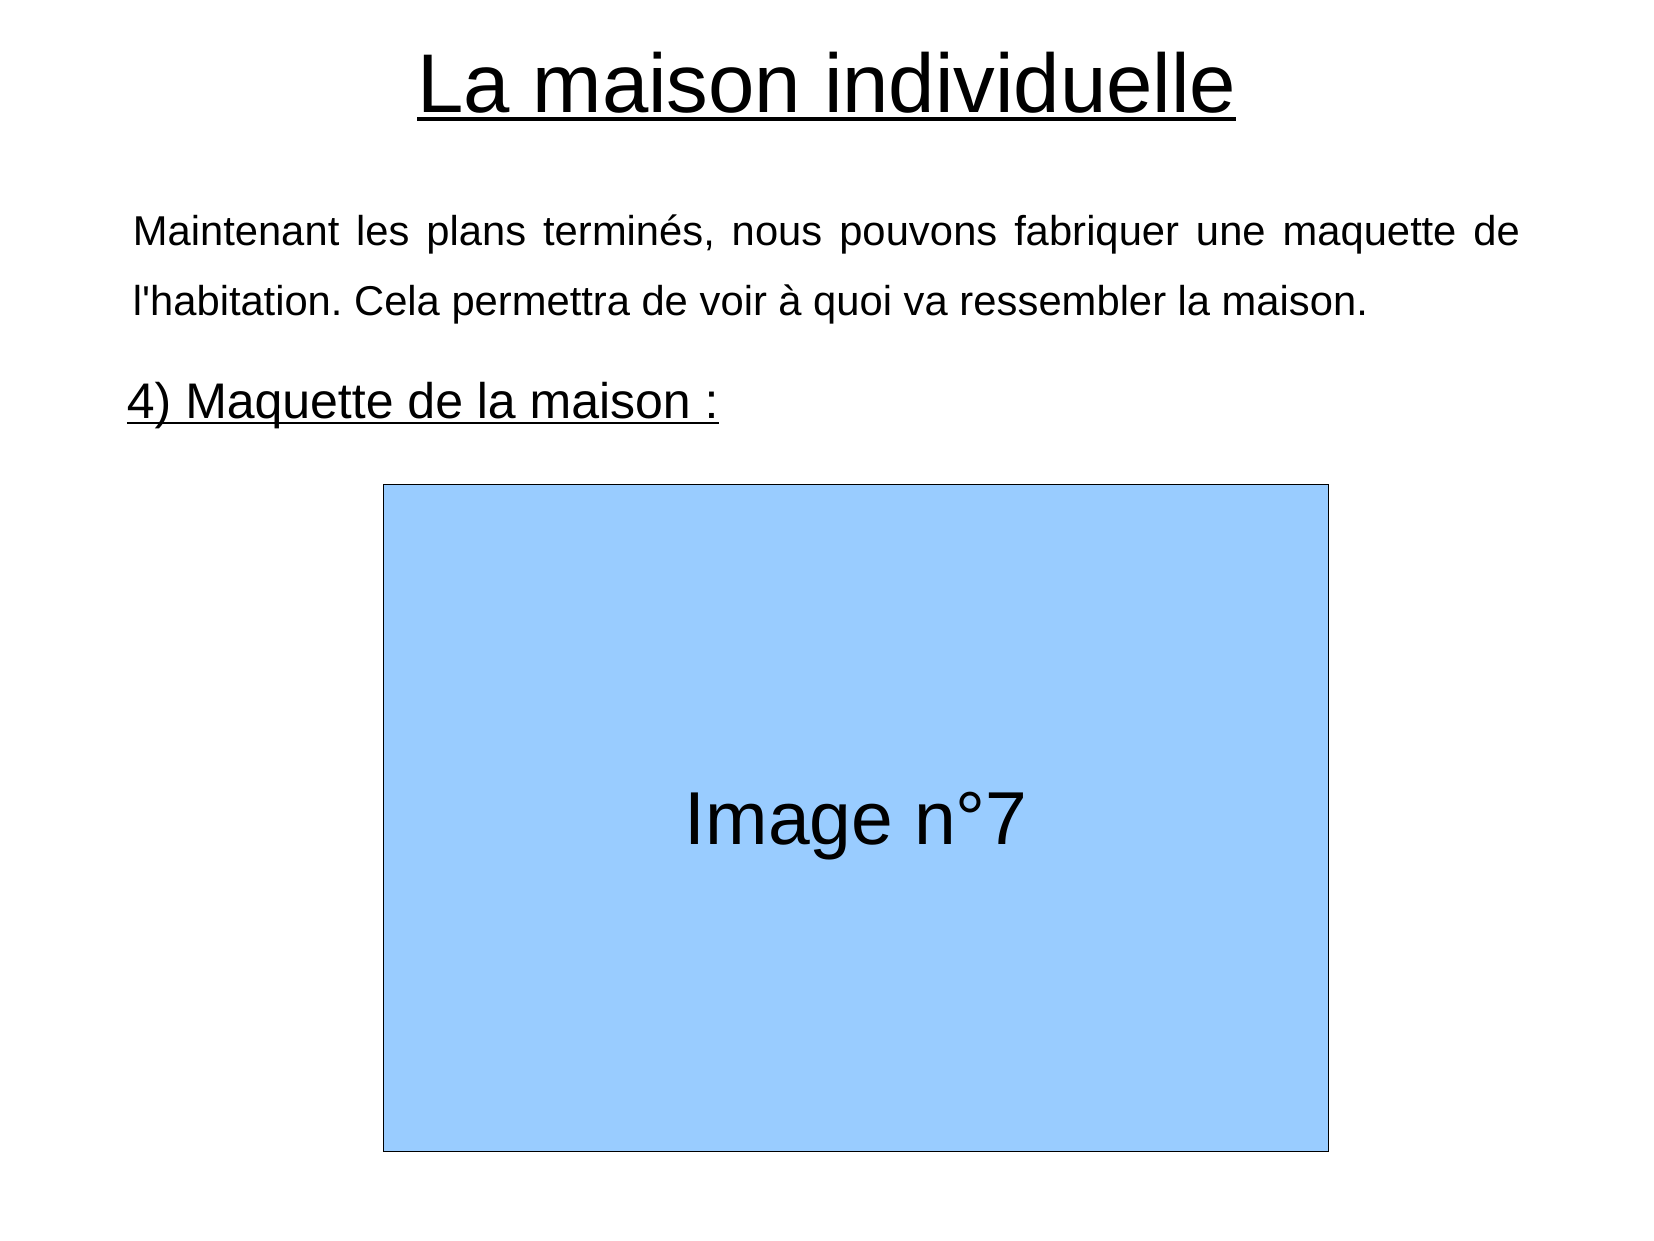

La maison individuelle
Maintenant les plans terminés, nous pouvons fabriquer une maquette de l'habitation. Cela permettra de voir à quoi va ressembler la maison.
4) Maquette de la maison :
Image n°7